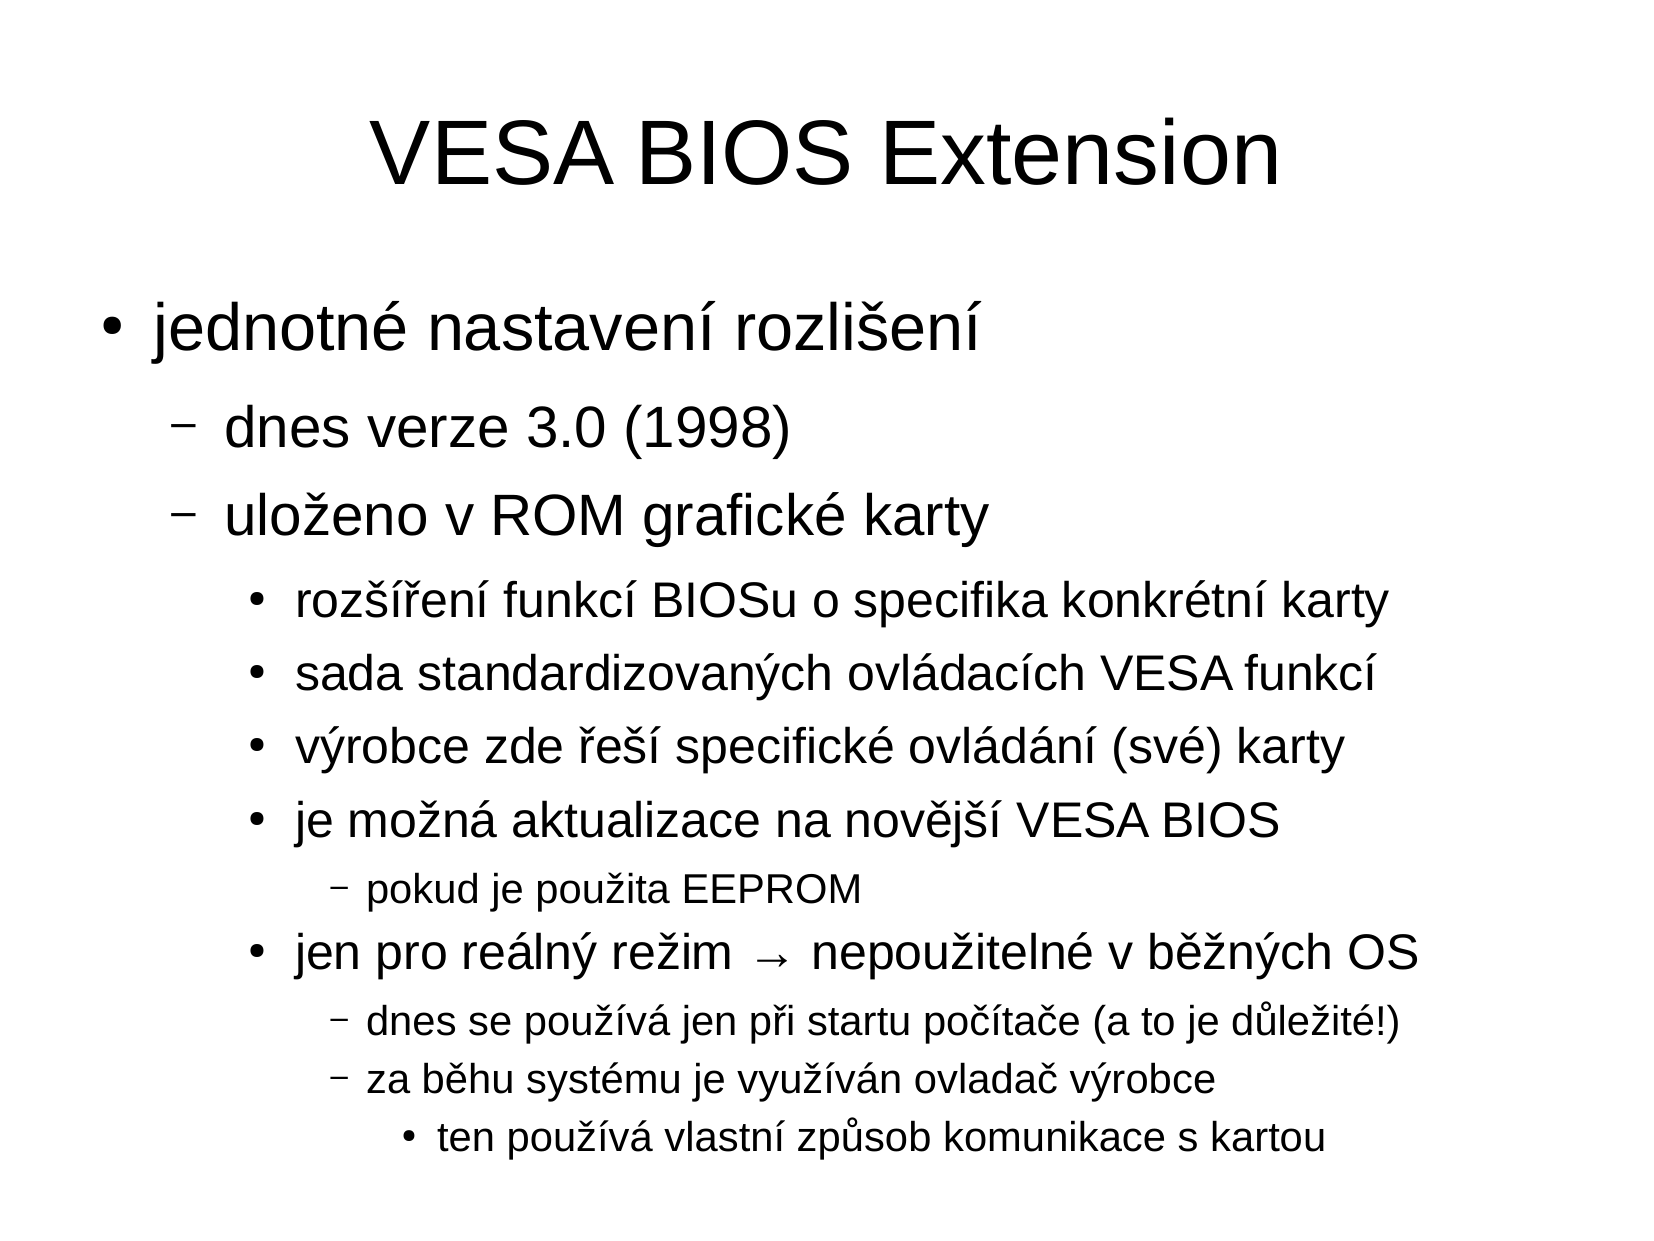

# VESA BIOS Extension
jednotné nastavení rozlišení
dnes verze 3.0 (1998)
uloženo v ROM grafické karty
rozšíření funkcí BIOSu o specifika konkrétní karty
sada standardizovaných ovládacích VESA funkcí
výrobce zde řeší specifické ovládání (své) karty
je možná aktualizace na novější VESA BIOS
pokud je použita EEPROM
jen pro reálný režim → nepoužitelné v běžných OS
dnes se používá jen při startu počítače (a to je důležité!)
za běhu systému je využíván ovladač výrobce
ten používá vlastní způsob komunikace s kartou